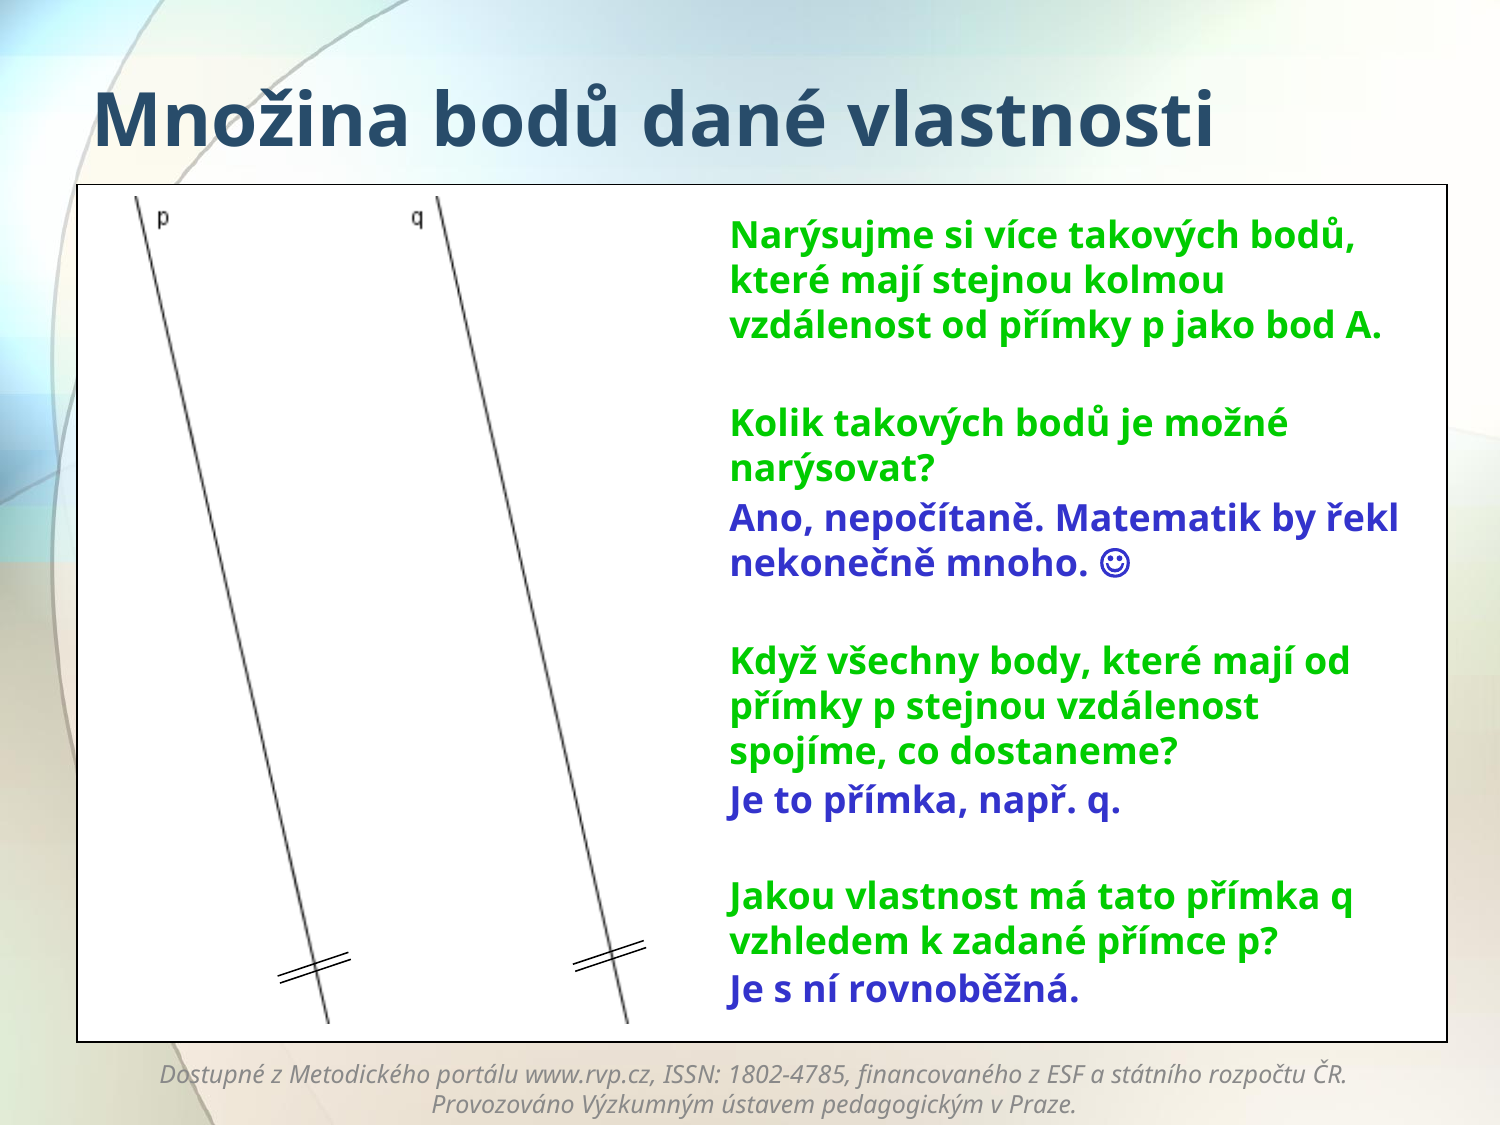

# Množina bodů dané vlastnosti
Narýsujme si více takových bodů, které mají stejnou kolmou vzdálenost od přímky p jako bod A.
Kolik takových bodů je možné narýsovat?
Ano, nepočítaně. Matematik by řekl nekonečně mnoho. 
Když všechny body, které mají od přímky p stejnou vzdálenost spojíme, co dostaneme?
Je to přímka, např. q.
Jakou vlastnost má tato přímka q vzhledem k zadané přímce p?
Je s ní rovnoběžná.